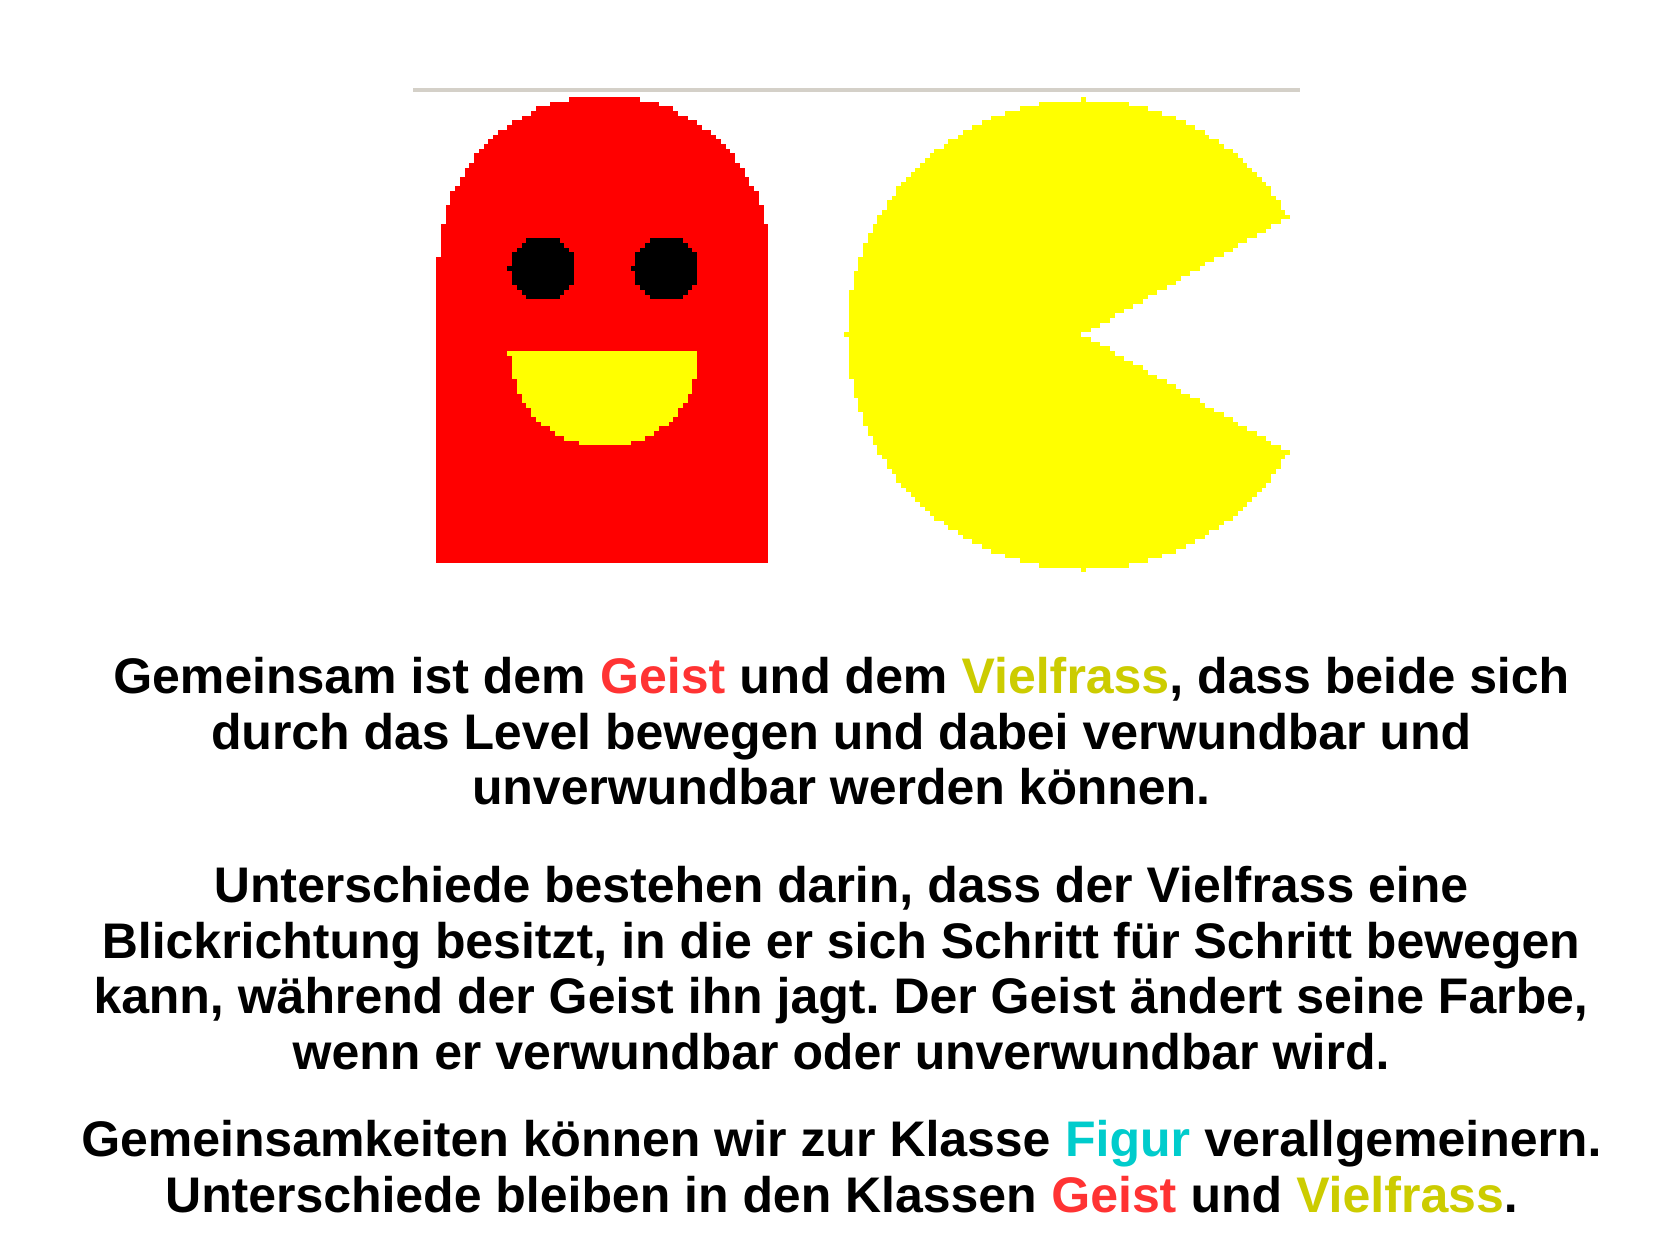

Gemeinsam ist dem Geist und dem Vielfrass, dass beide sich durch das Level bewegen und dabei verwundbar und unverwundbar werden können.
Unterschiede bestehen darin, dass der Vielfrass eine Blickrichtung besitzt, in die er sich Schritt für Schritt bewegen kann, während der Geist ihn jagt. Der Geist ändert seine Farbe, wenn er verwundbar oder unverwundbar wird.
Gemeinsamkeiten können wir zur Klasse Figur verallgemeinern. Unterschiede bleiben in den Klassen Geist und Vielfrass.